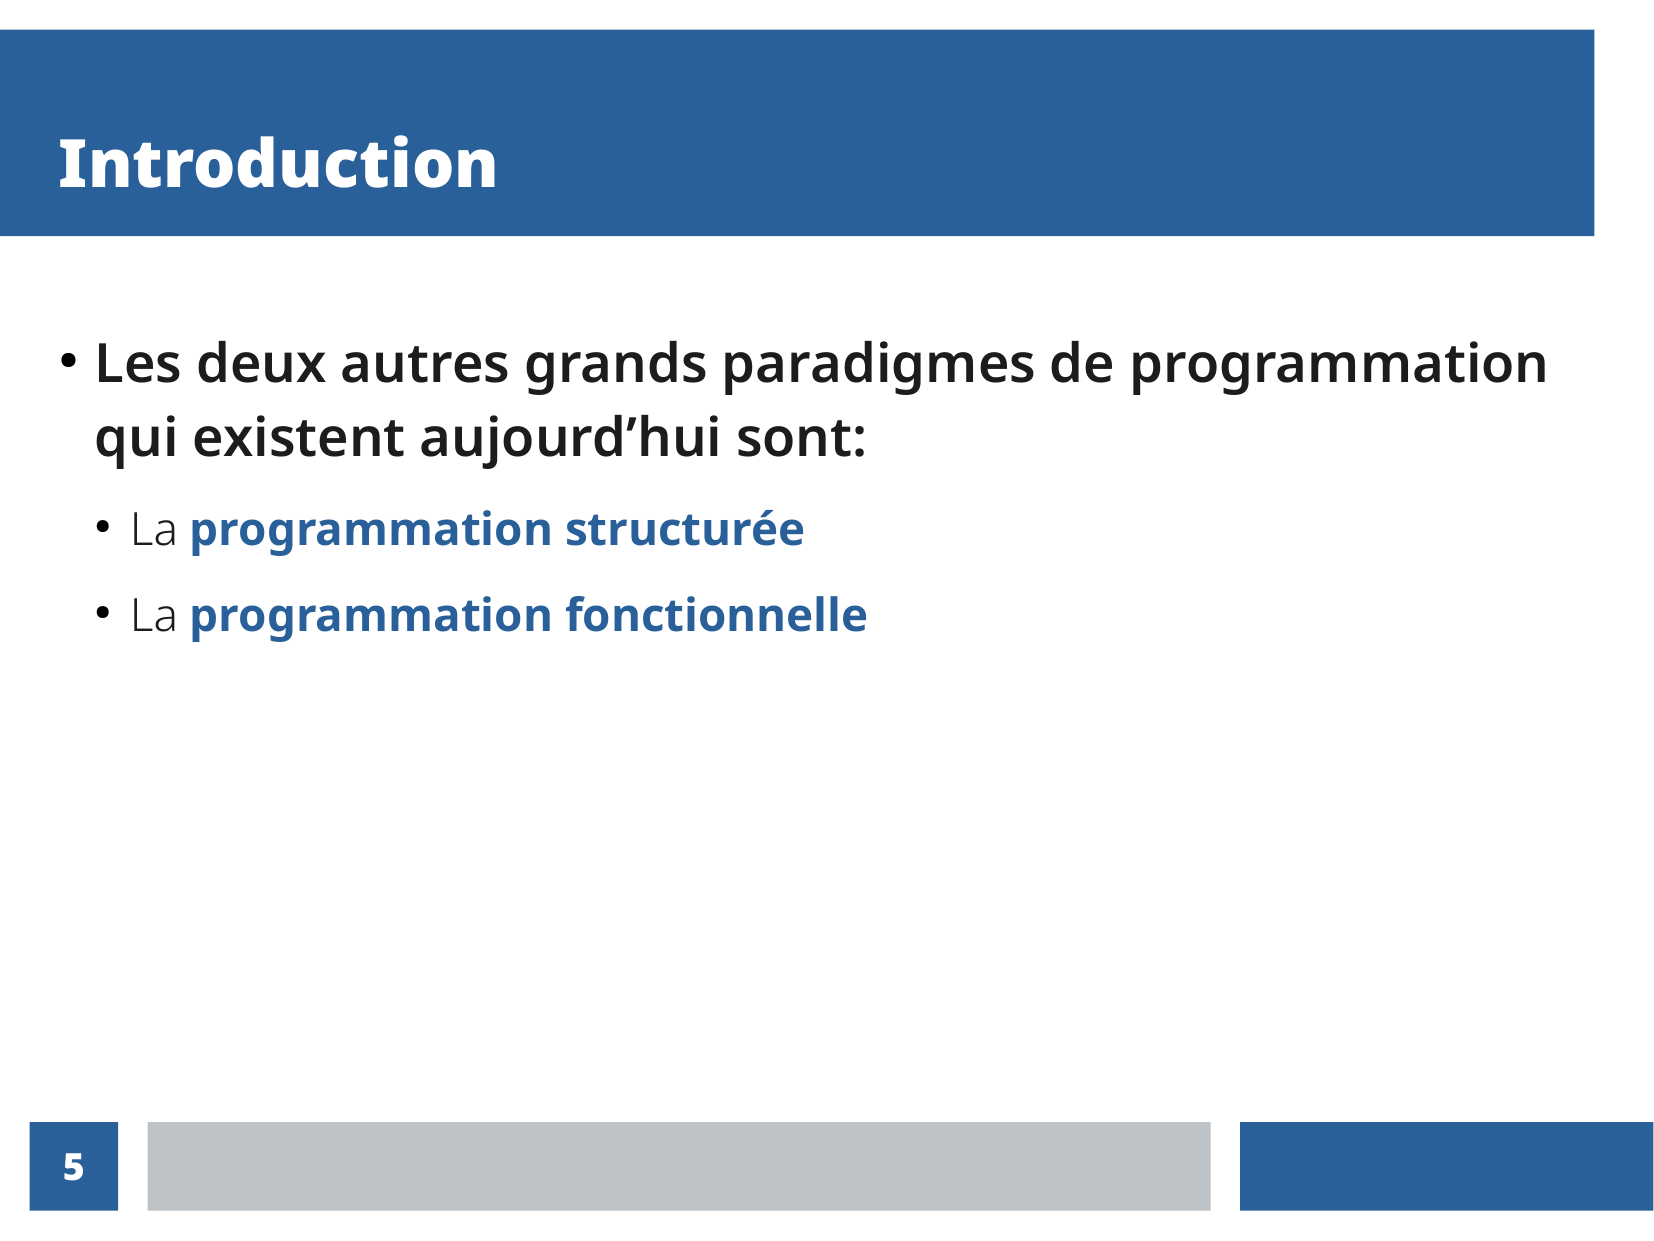

# Introduction
Les deux autres grands paradigmes de programmation qui existent aujourd’hui sont:
La programmation structurée
La programmation fonctionnelle
5